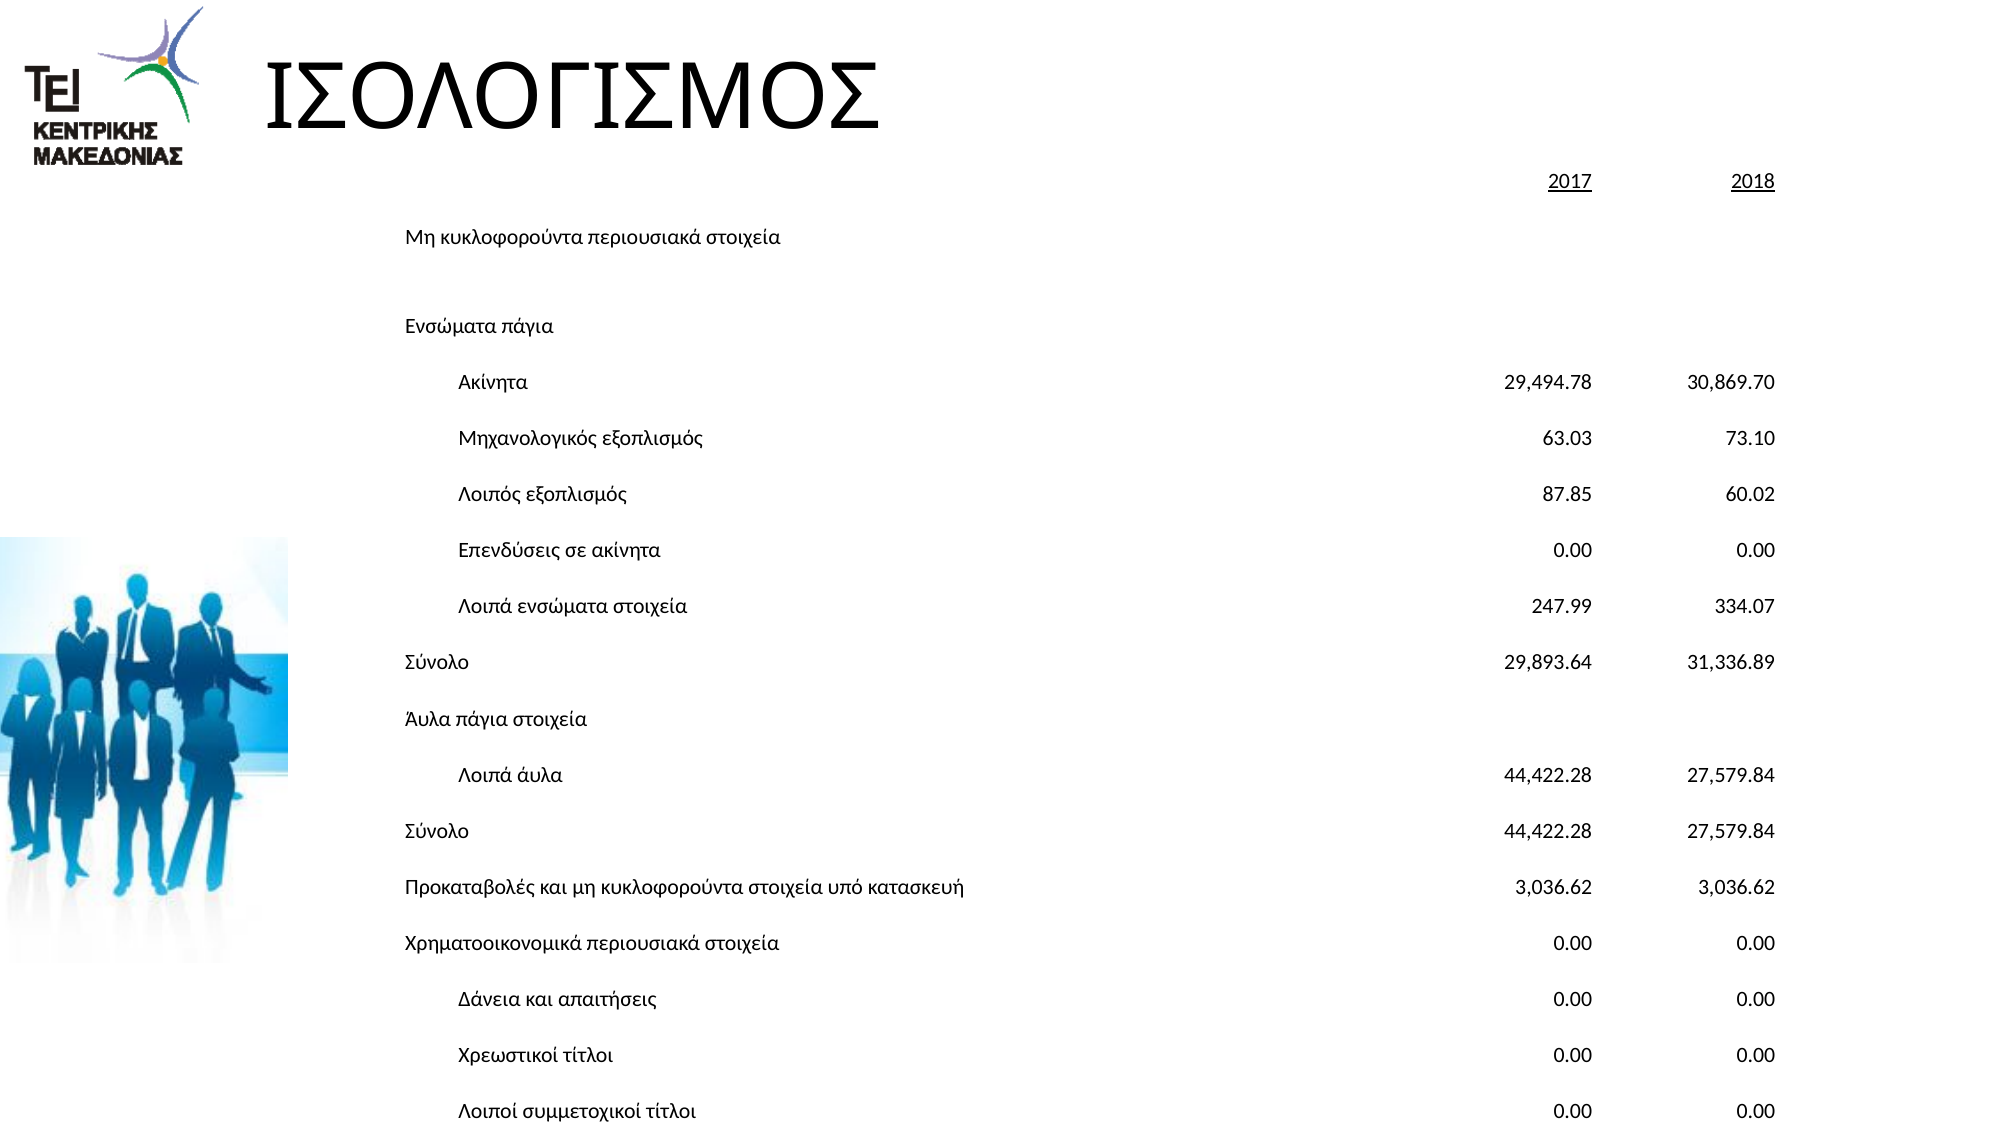

# ΙΣΟΛΟΓΙΣΜΟΣ
| | | | | | 2017 | | 2018 |
| --- | --- | --- | --- | --- | --- | --- | --- |
| Μη κυκλοφορούντα περιουσιακά στοιχεία | | | | | | | |
| | | | | | | | |
| Ενσώματα πάγια | | | | | | | |
| | Ακίνητα | | | | 29,494.78 | | 30,869.70 |
| | Μηχανολογικός εξοπλισμός | | | | 63.03 | | 73.10 |
| | Λοιπός εξοπλισμός | | | | 87.85 | | 60.02 |
| | Επενδύσεις σε ακίνητα | | | | 0.00 | | 0.00 |
| | Λοιπά ενσώματα στοιχεία | | | | 247.99 | | 334.07 |
| Σύνολο | | | | | 29,893.64 | | 31,336.89 |
| Άυλα πάγια στοιχεία | | | | | | | |
| | Λοιπά άυλα | | | | 44,422.28 | | 27,579.84 |
| Σύνολο | | | | | 44,422.28 | | 27,579.84 |
| Προκαταβολές και μη κυκλοφορούντα στοιχεία υπό κατασκευή | | | | | 3,036.62 | | 3,036.62 |
| Χρηματοοικονομικά περιουσιακά στοιχεία | | | | | 0.00 | | 0.00 |
| | Δάνεια και απαιτήσεις | | | | 0.00 | | 0.00 |
| | Χρεωστικοί τίτλοι | | | | 0.00 | | 0.00 |
| | Λοιποί συμμετοχικοί τίτλοι | | | | 0.00 | | 0.00 |
| | Λοιπά | | | | 0.00 | | 0.00 |
| Σύνολο | | | | | 3,036.62 | | 3,036.62 |
| Αναβαλλόμενοι φόροι | | | | | 0.00 | | 0.00 |
| Σύνολο μη κυκλοφορούντων | | | | | 77,352.54 | | 61,953.35 |